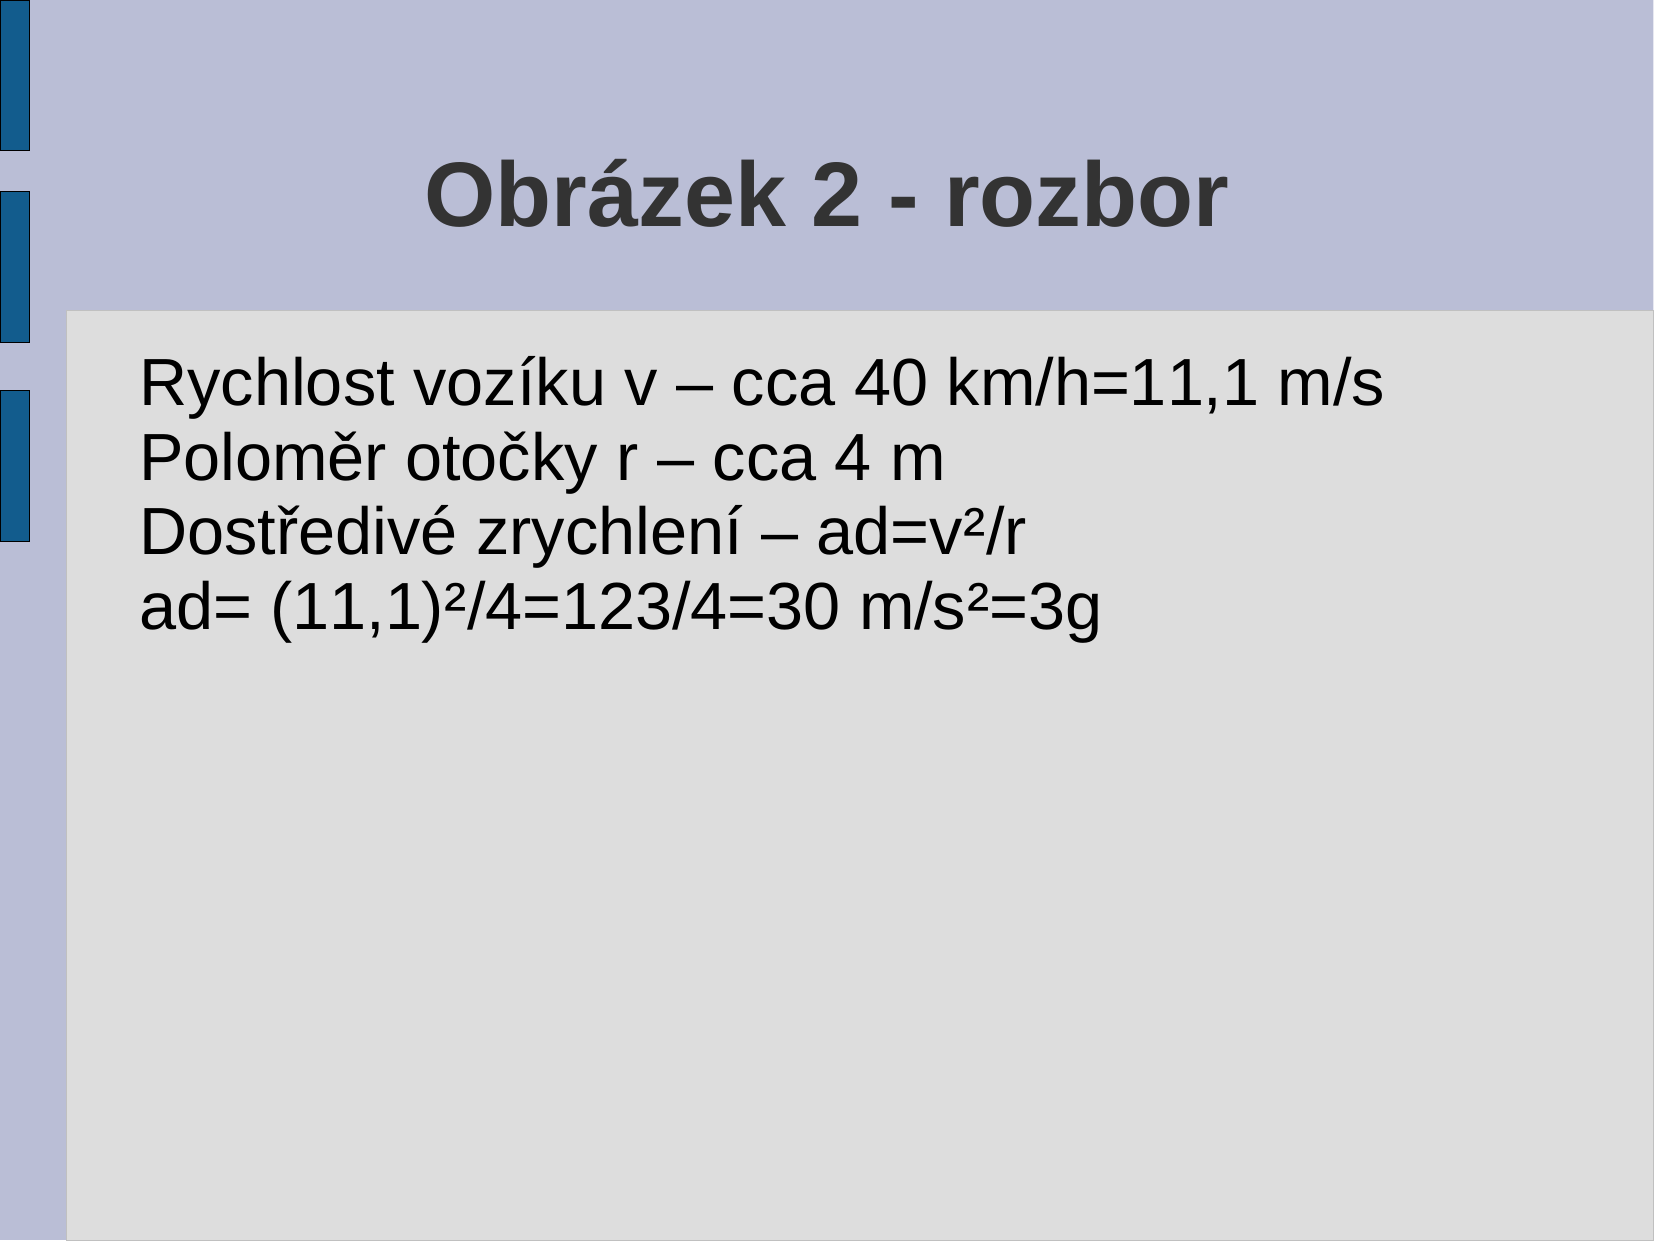

# Obrázek 2 - rozbor
Rychlost vozíku v – cca 40 km/h=11,1 m/s
Poloměr otočky r – cca 4 m
Dostředivé zrychlení – ad=v²/r
ad= (11,1)²/4=123/4=30 m/s²=3g